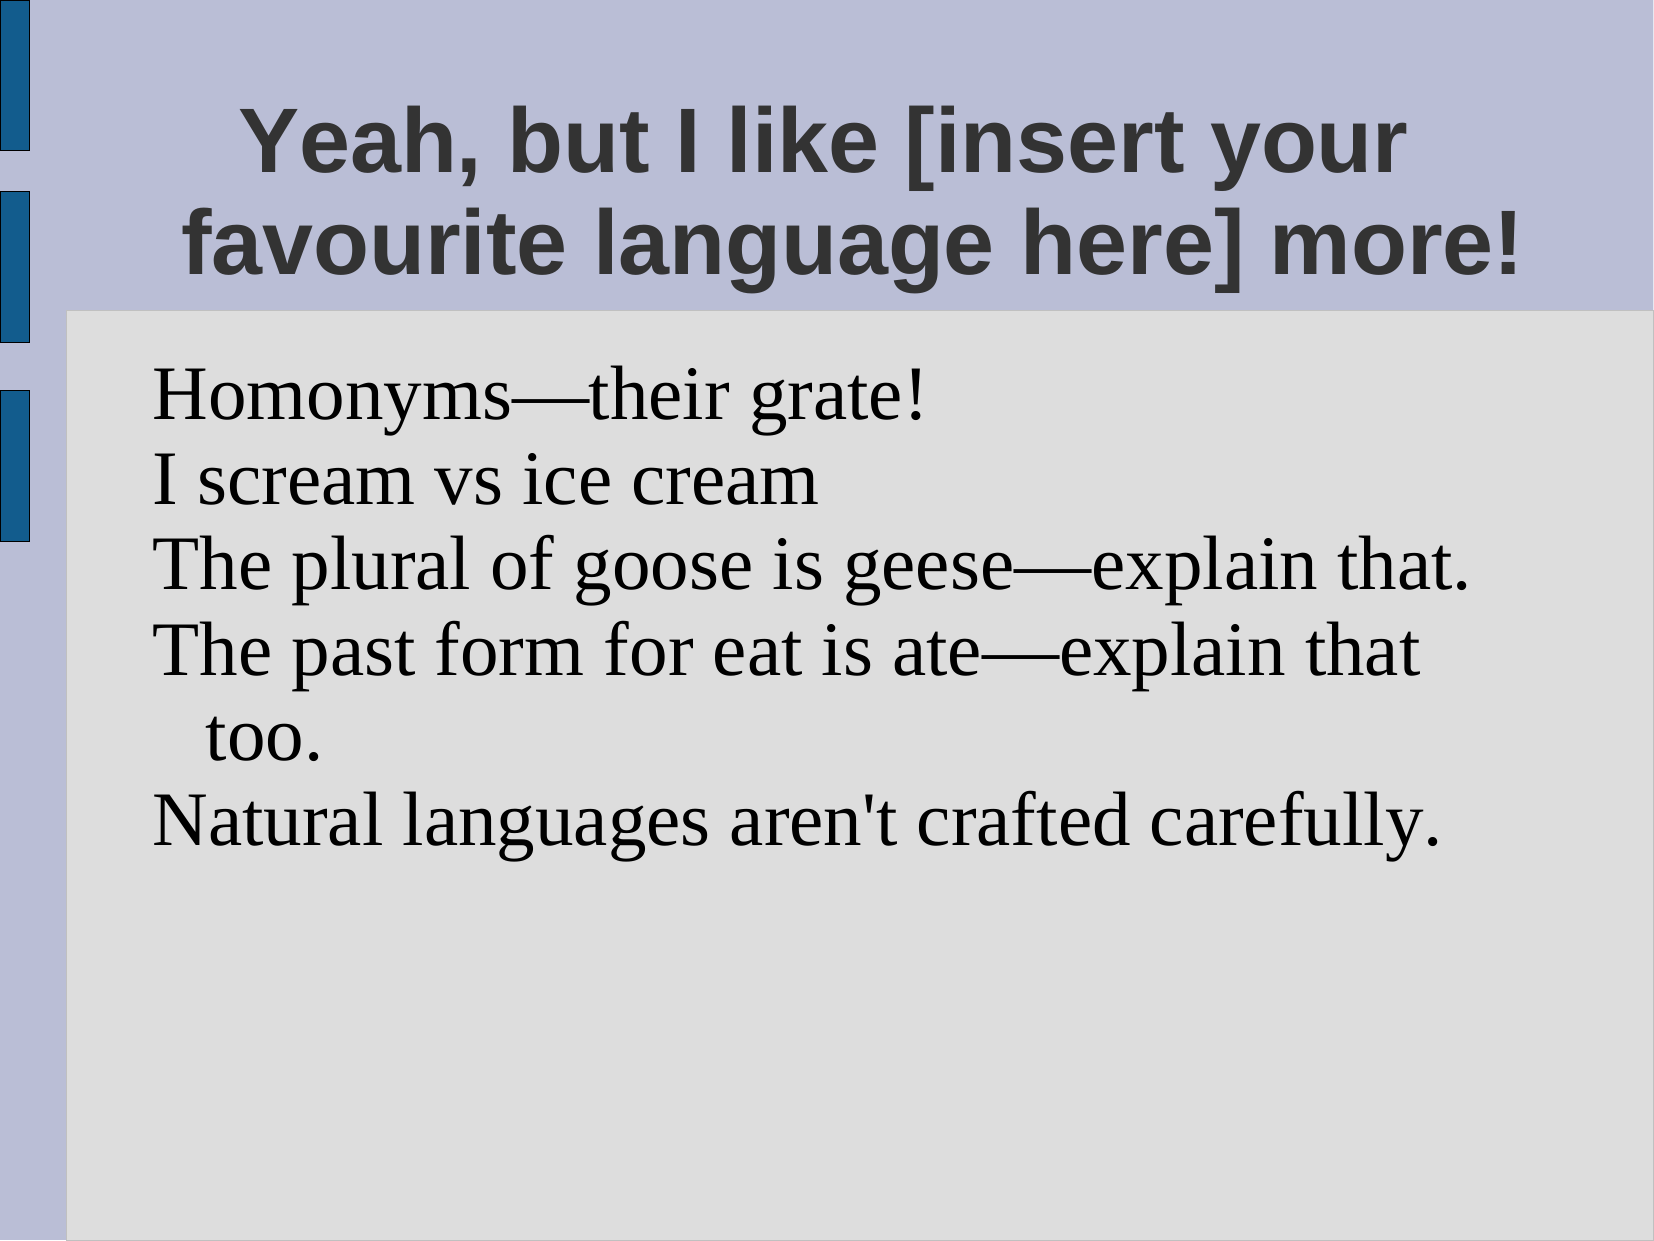

# Yeah, but I like [insert your favourite language here] more!
Homonyms—their grate!
I scream vs ice cream
The plural of goose is geese—explain that.
The past form for eat is ate—explain that too.
Natural languages aren't crafted carefully.